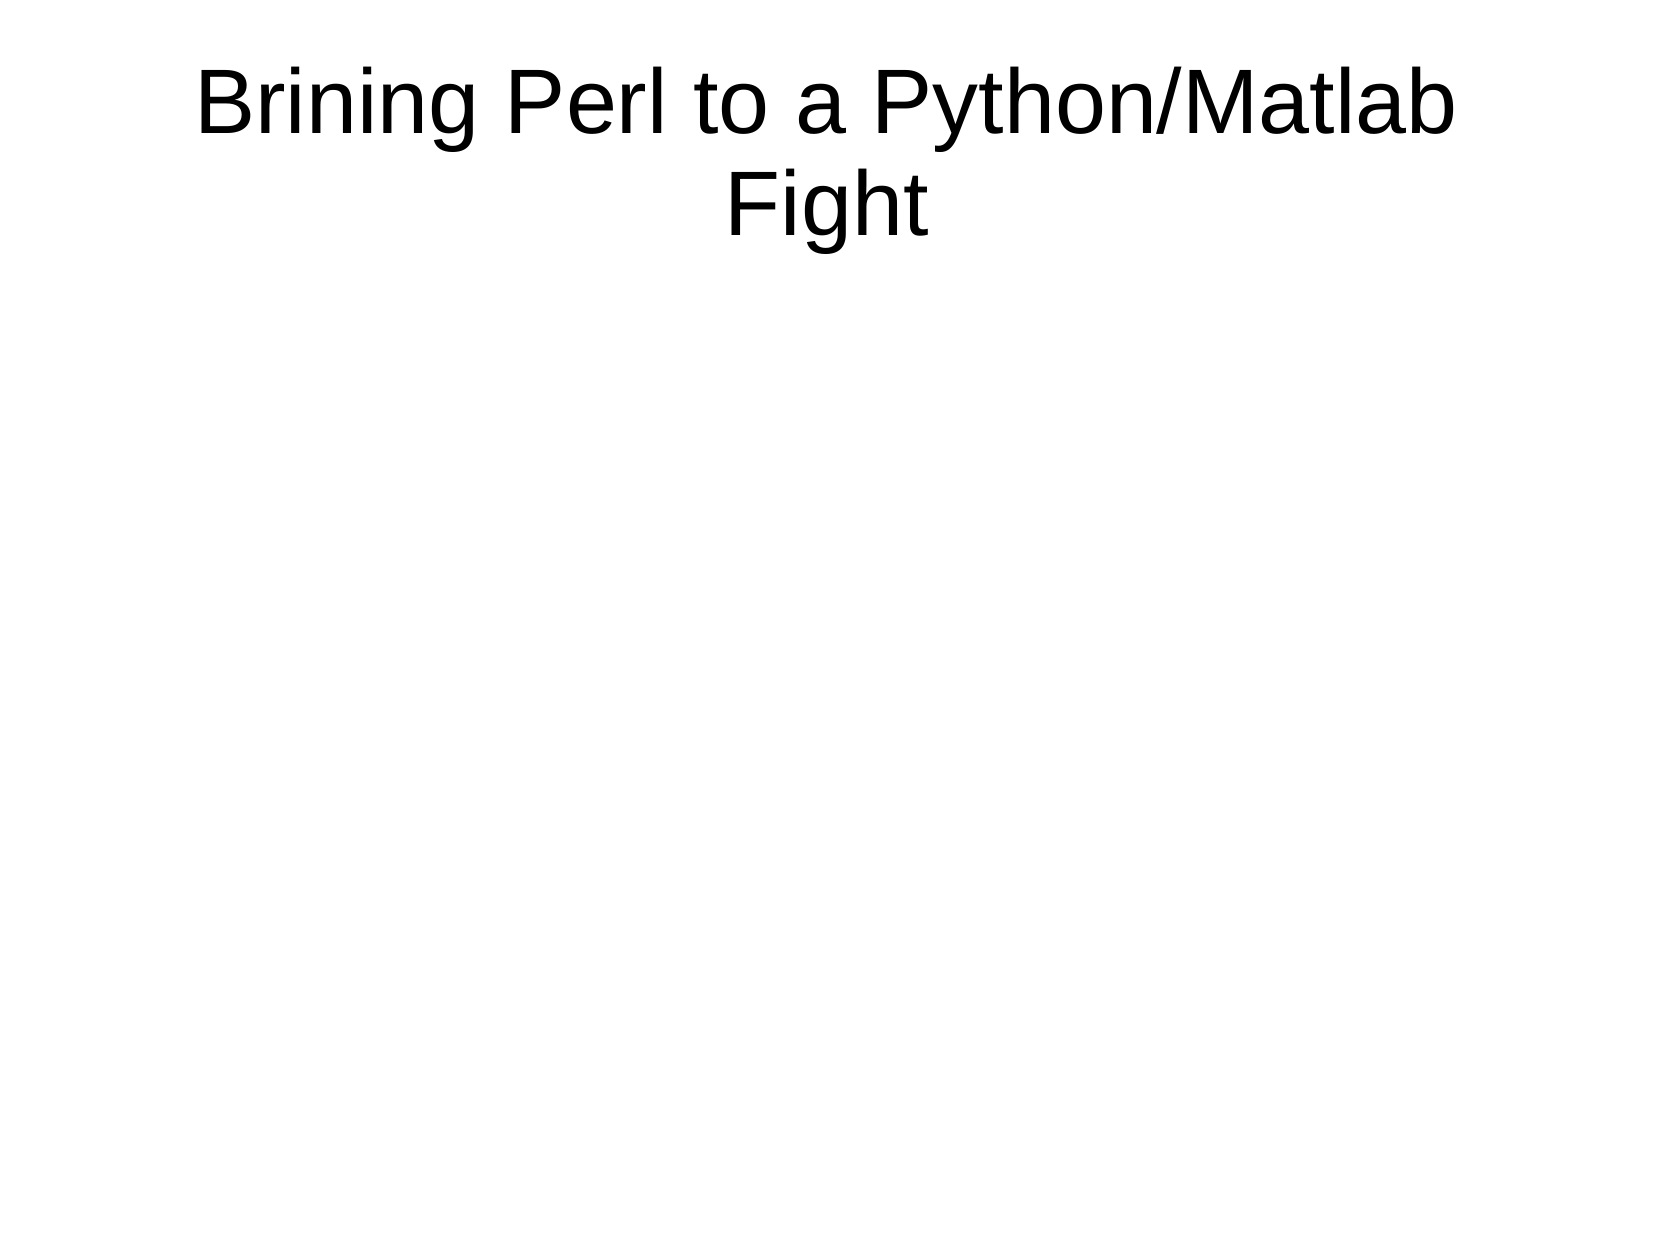

# Brining Perl to a Python/Matlab Fight